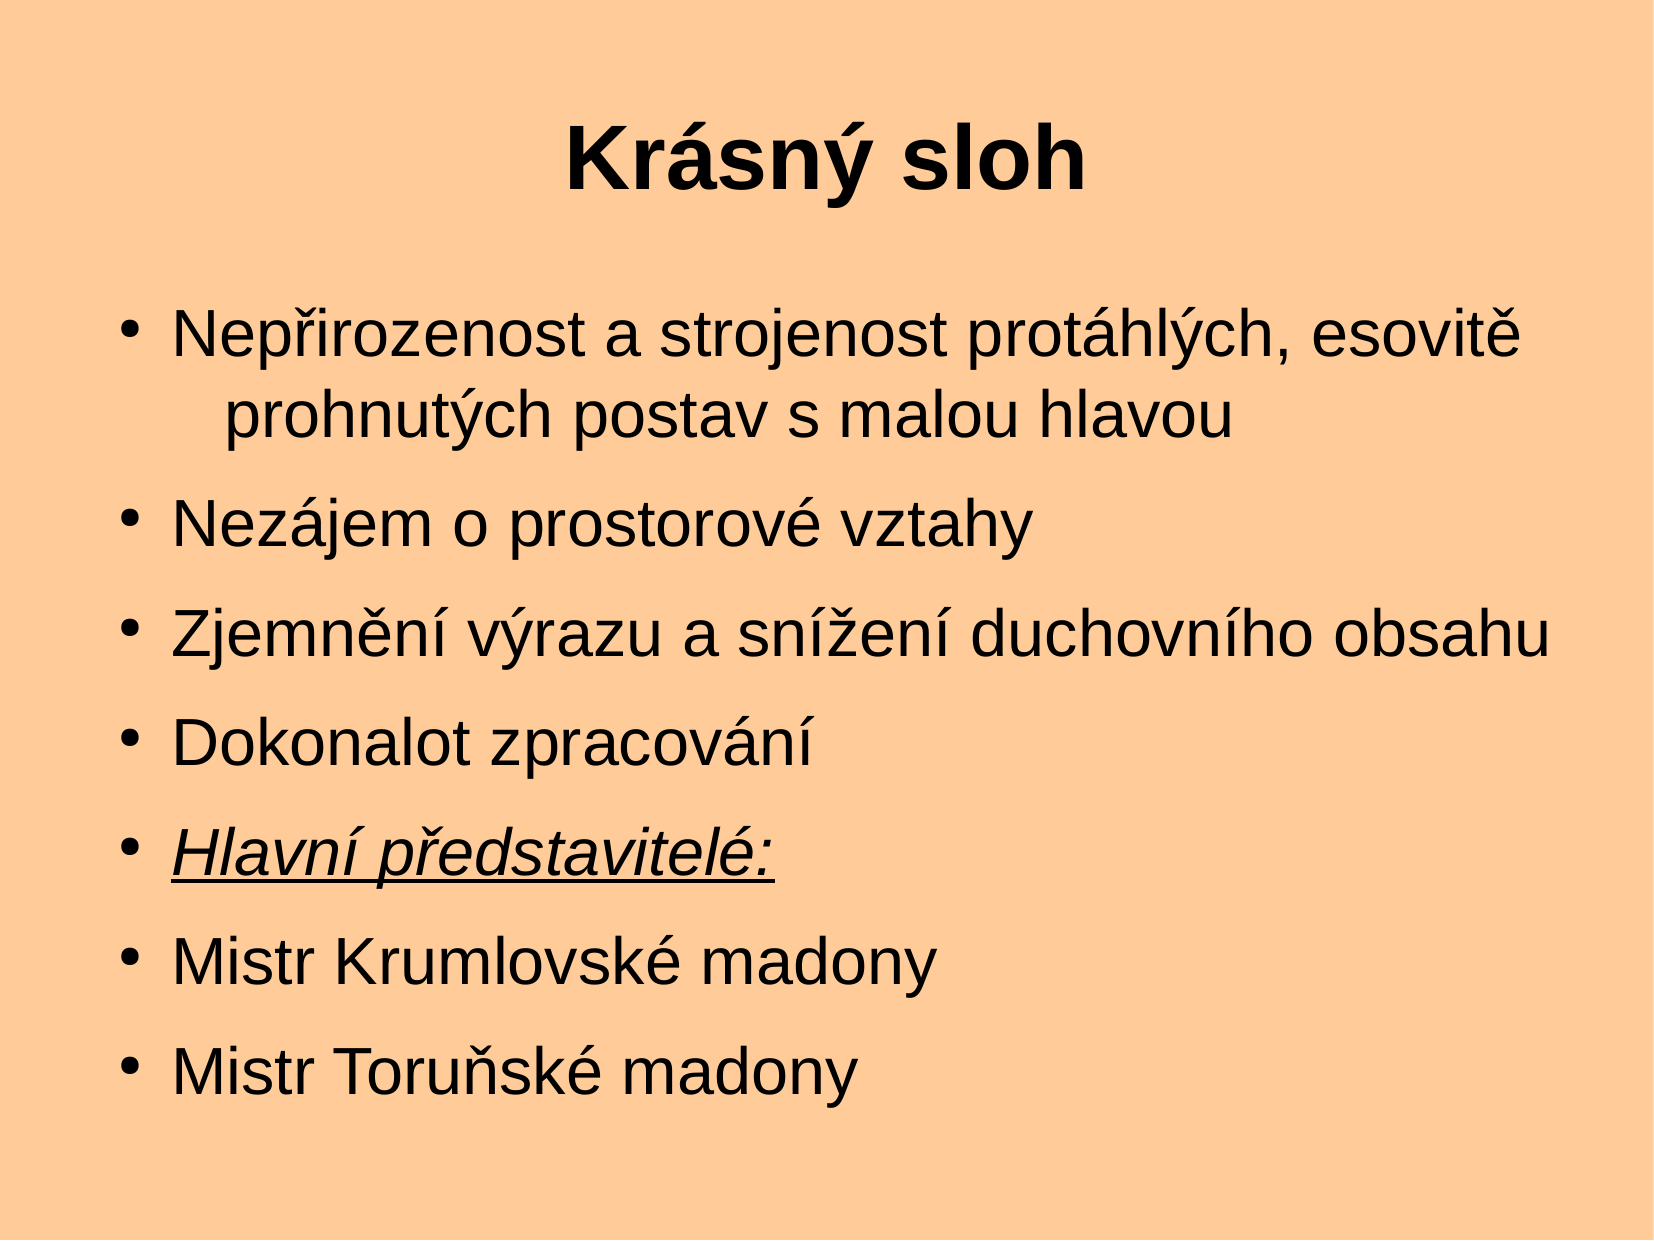

# Krásný sloh
Nepřirozenost a strojenost protáhlých, esovitě prohnutých postav s malou hlavou
Nezájem o prostorové vztahy
Zjemnění výrazu a snížení duchovního obsahu
Dokonalot zpracování
Hlavní představitelé:
Mistr Krumlovské madony
Mistr Toruňské madony